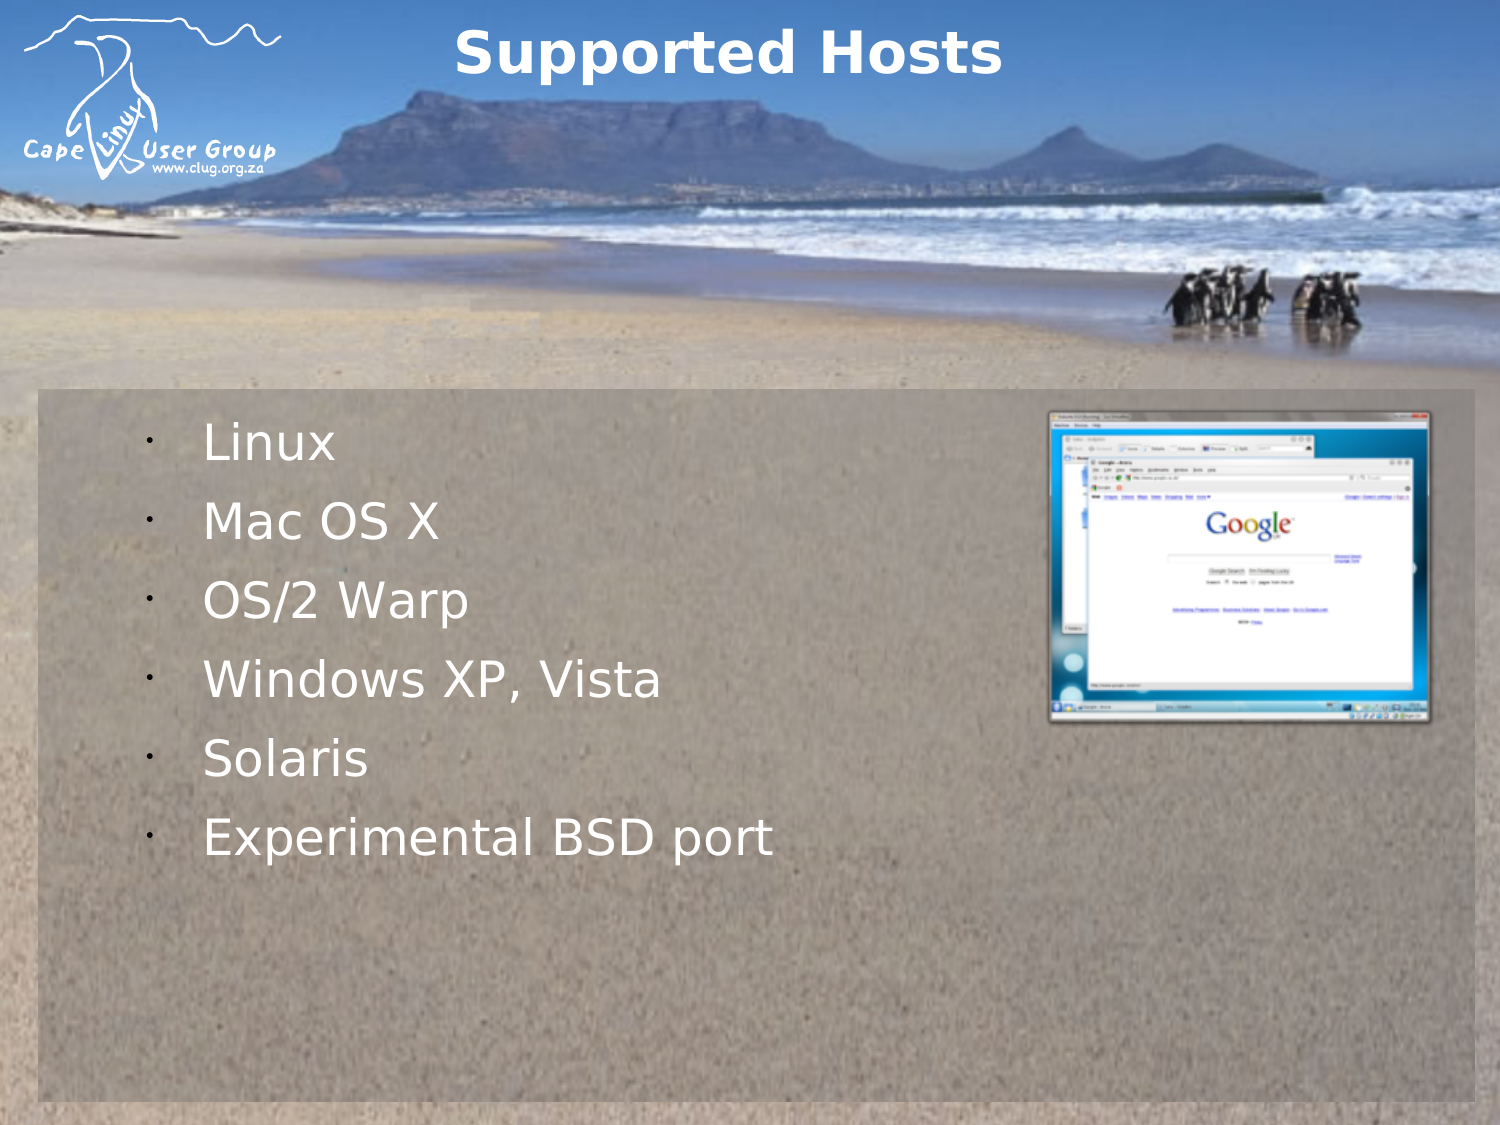

# Supported Hosts
Linux
Mac OS X
OS/2 Warp
Windows XP, Vista
Solaris
Experimental BSD port